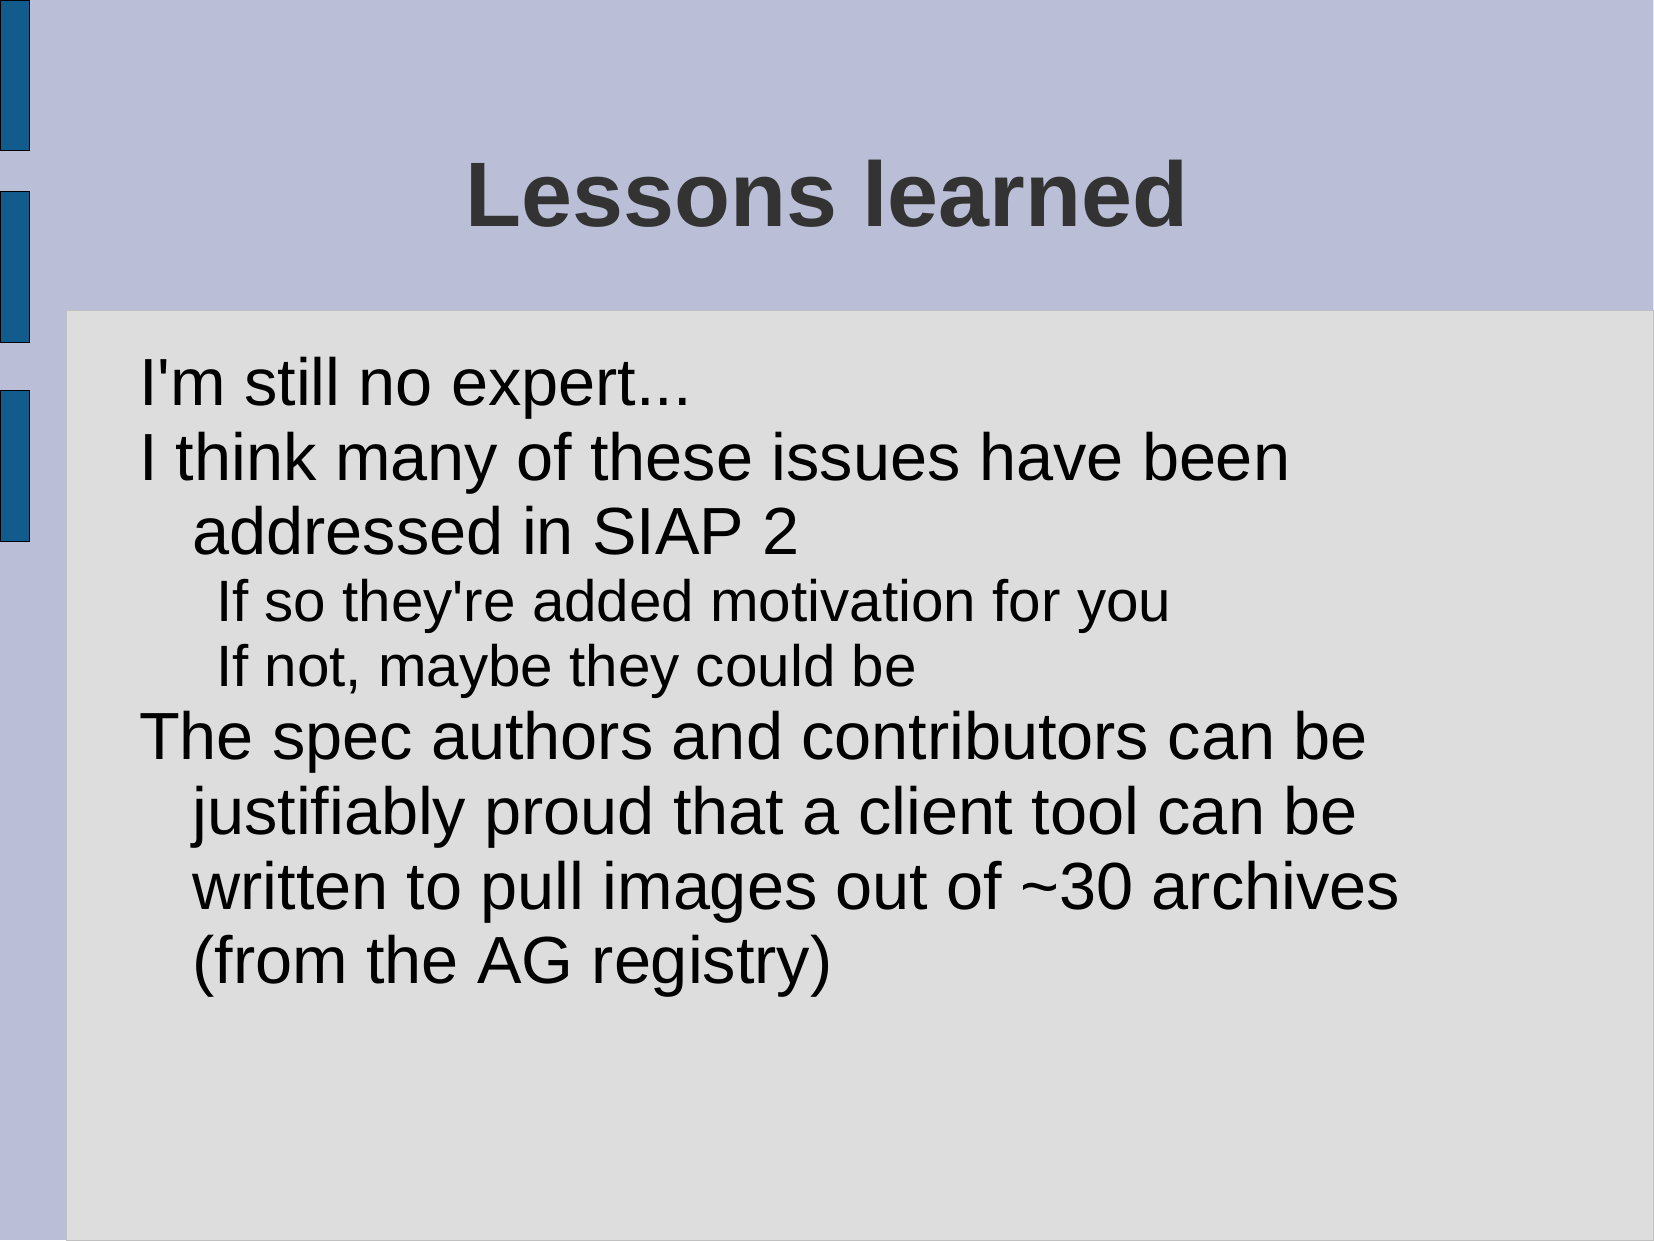

# Lessons learned
I'm still no expert...
I think many of these issues have been addressed in SIAP 2
If so they're added motivation for you
If not, maybe they could be
The spec authors and contributors can be justifiably proud that a client tool can be written to pull images out of ~30 archives (from the AG registry)